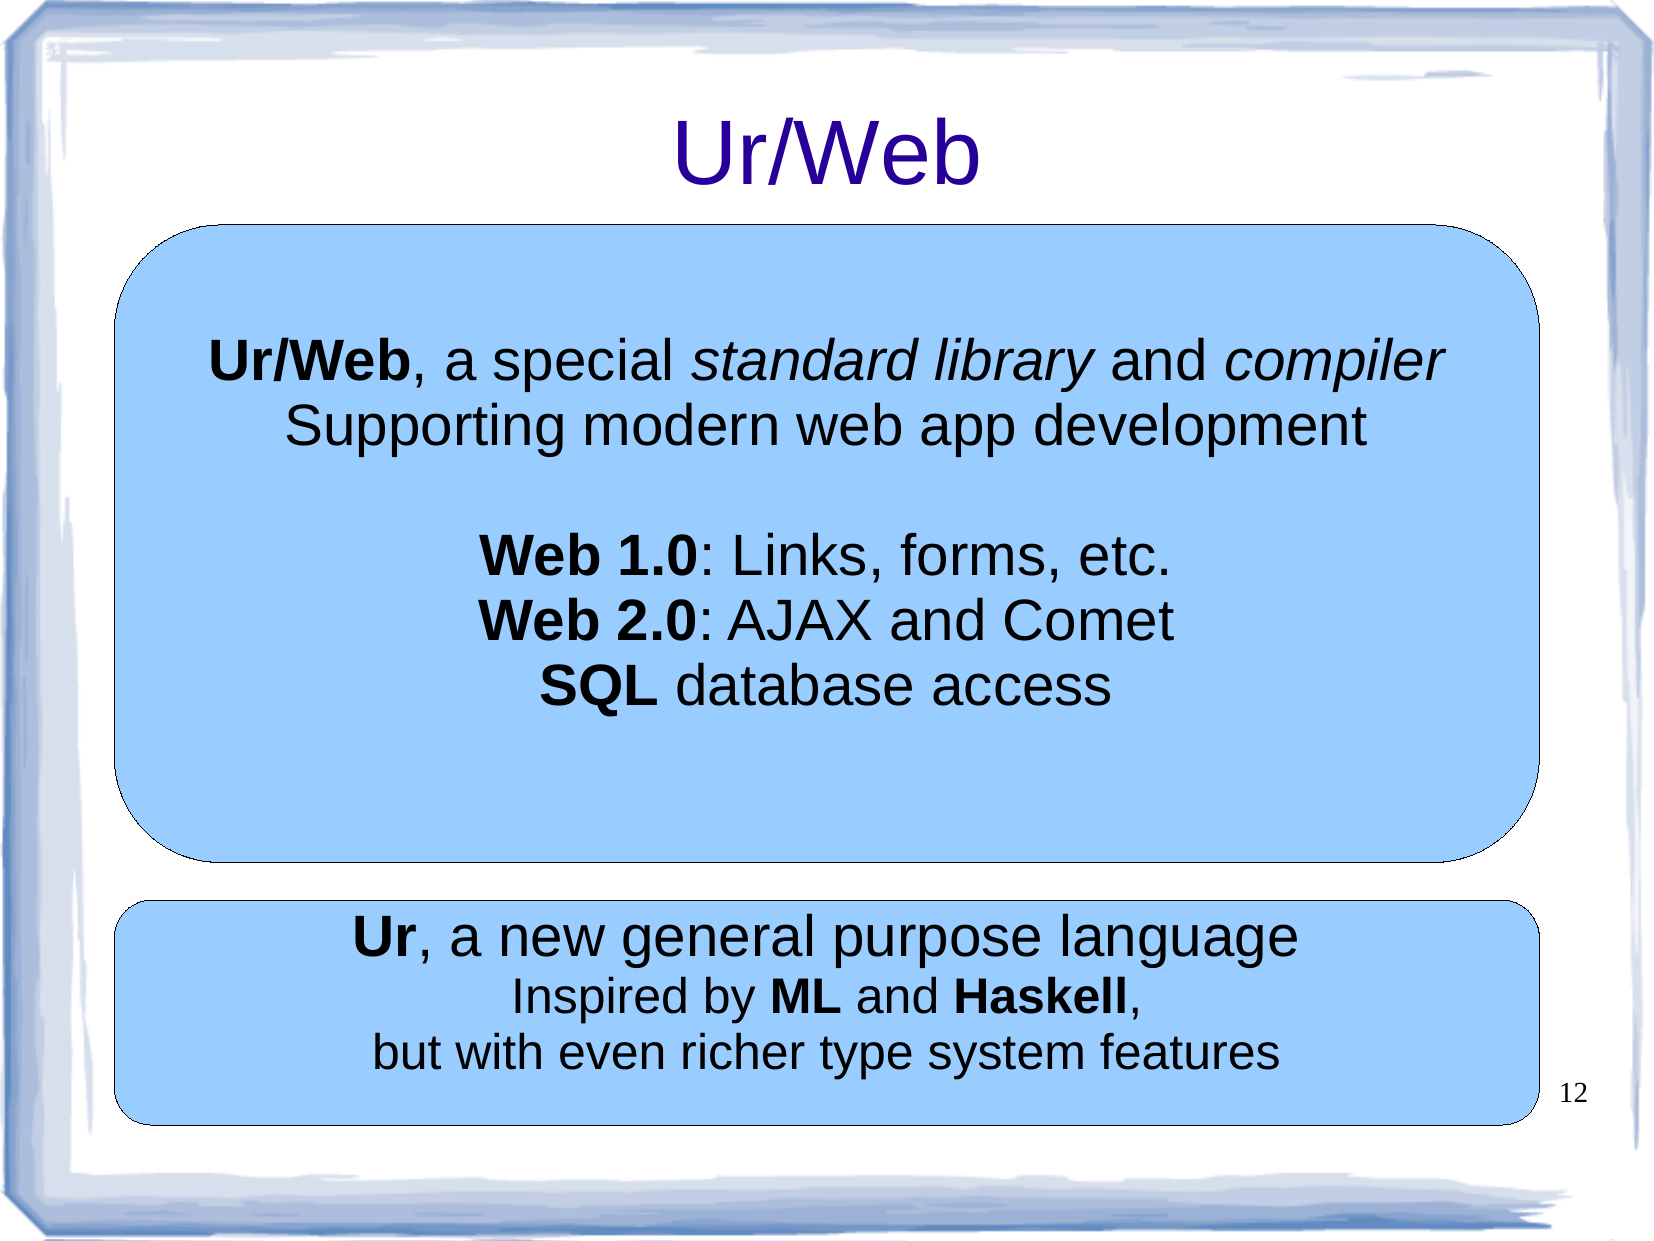

# Ur/Web
Ur/Web, a special standard library and compiler
Supporting modern web app development
Web 1.0: Links, forms, etc.
Web 2.0: AJAX and Comet
SQL database access
Ur, a new general purpose language
Inspired by ML and Haskell,
but with even richer type system features
12